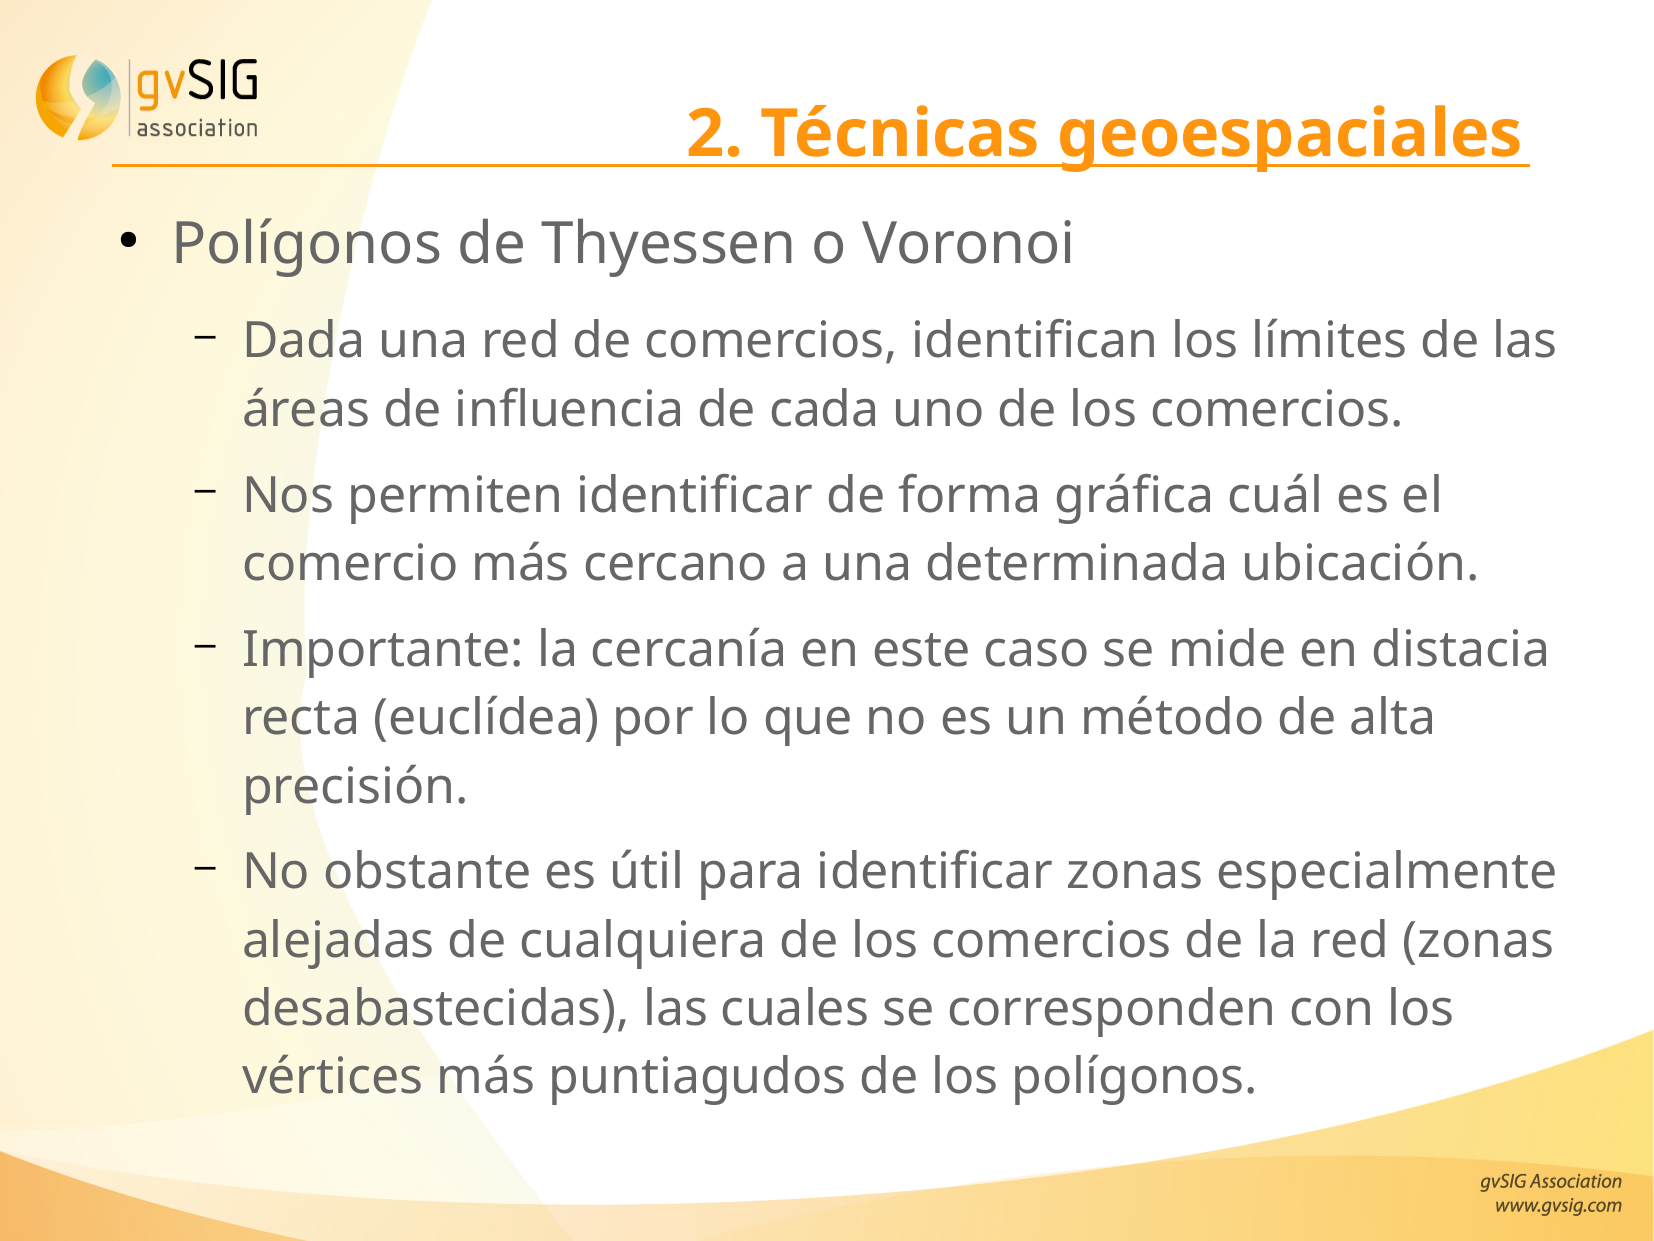

2. Técnicas geoespaciales
# Polígonos de Thyessen o Voronoi
Dada una red de comercios, identifican los límites de las áreas de influencia de cada uno de los comercios.
Nos permiten identificar de forma gráfica cuál es el comercio más cercano a una determinada ubicación.
Importante: la cercanía en este caso se mide en distacia recta (euclídea) por lo que no es un método de alta precisión.
No obstante es útil para identificar zonas especialmente alejadas de cualquiera de los comercios de la red (zonas desabastecidas), las cuales se corresponden con los vértices más puntiagudos de los polígonos.